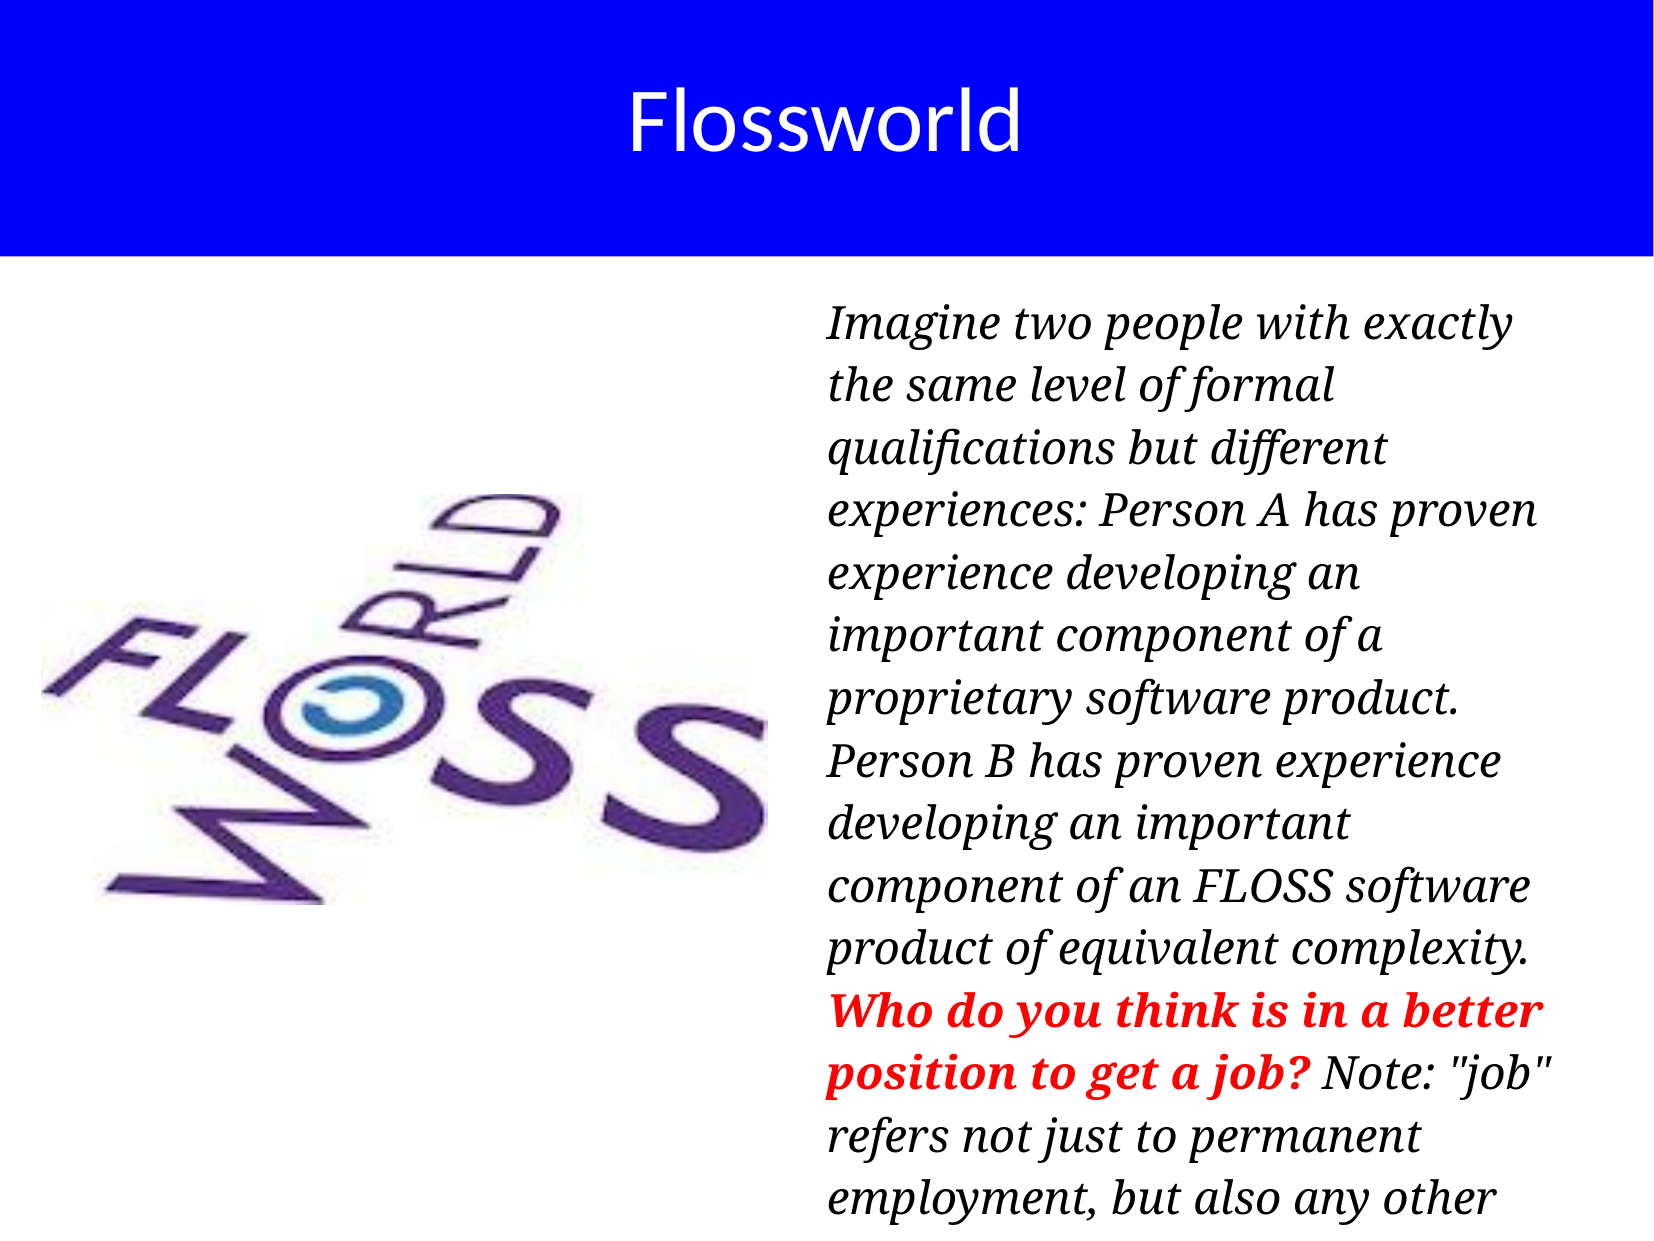

# Flossworld
Imagine two people with exactly the same level of formal qualifications but different experiences: Person A has proven experience developing an important component of a proprietary software product. Person B has proven experience developing an important component of an FLOSS software product of equivalent complexity. Who do you think is in a better position to get a job? Note: "job" refers not just to permanent employment, but also any other paid work including freelance or consultancy.